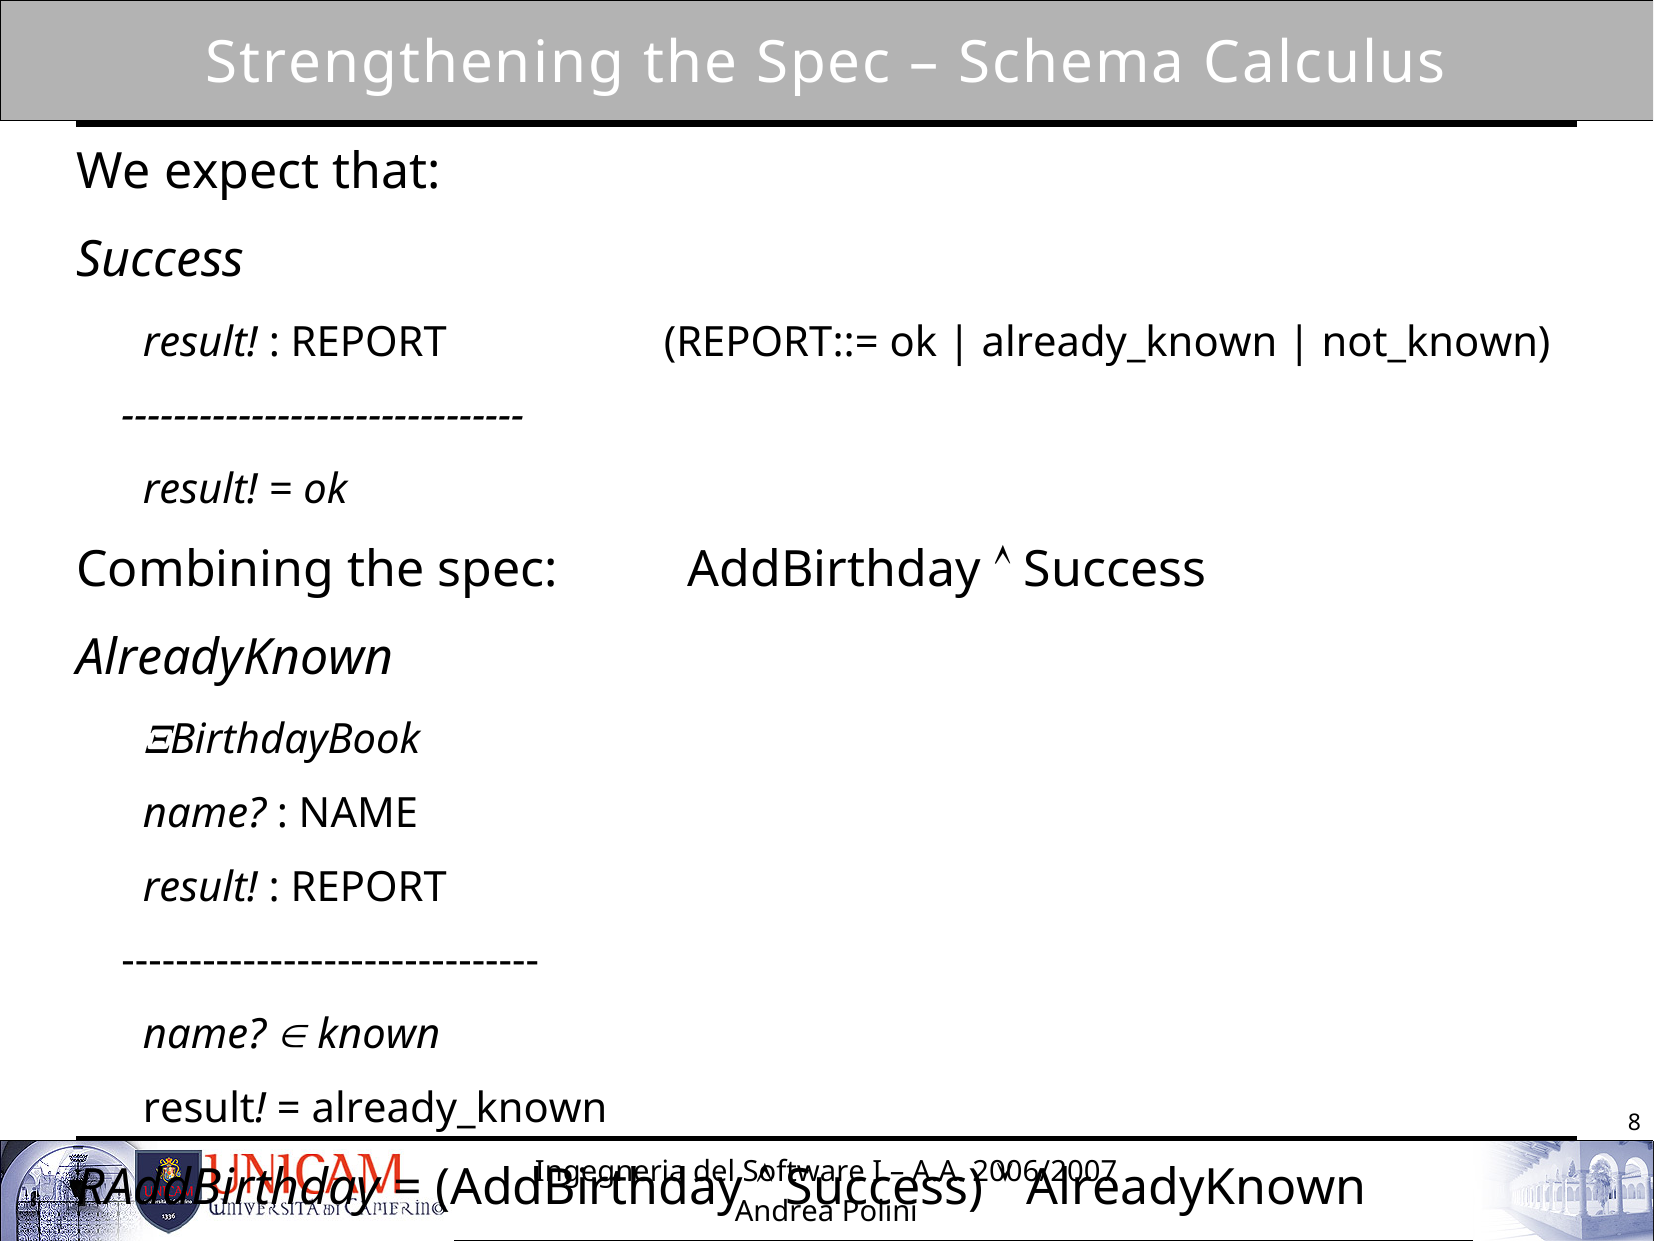

# Strengthening the Spec – Schema Calculus
We expect that:
Success
 result! : REPORT			 (REPORT::= ok | already_known | not_known)
-------------------------------
 result! = ok
Combining the spec: AddBirthday  Success
AlreadyKnown
 BirthdayBook
 name? : NAME
 result! : REPORT
-------------------------------
 name?  known
 result! = already_known
RAddBirthday = (AddBirthday  Success)  AlreadyKnown
8